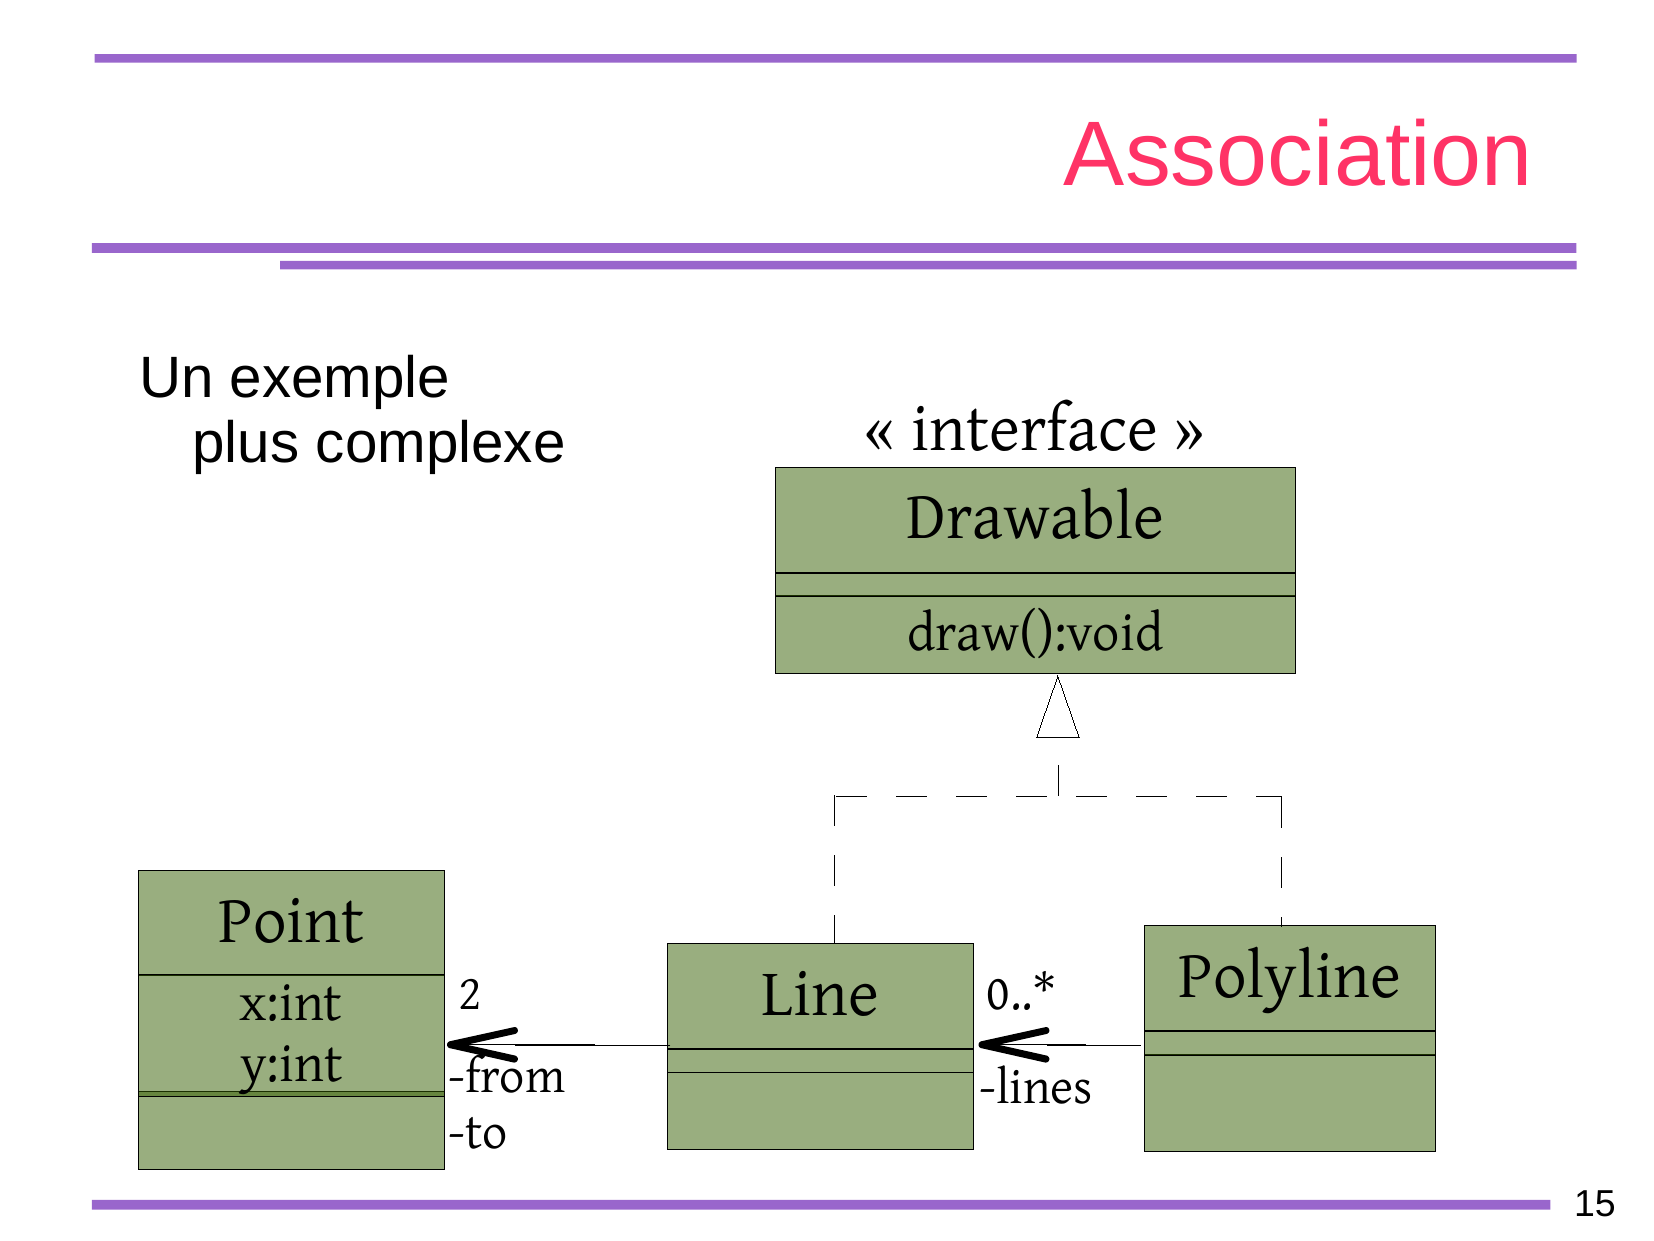

# Association
Un exemple
plus complexe
« interface »
Drawable
draw():void
Point
Polyline
Line
2
0..*
x:int
y:int
-from
-to
-lines